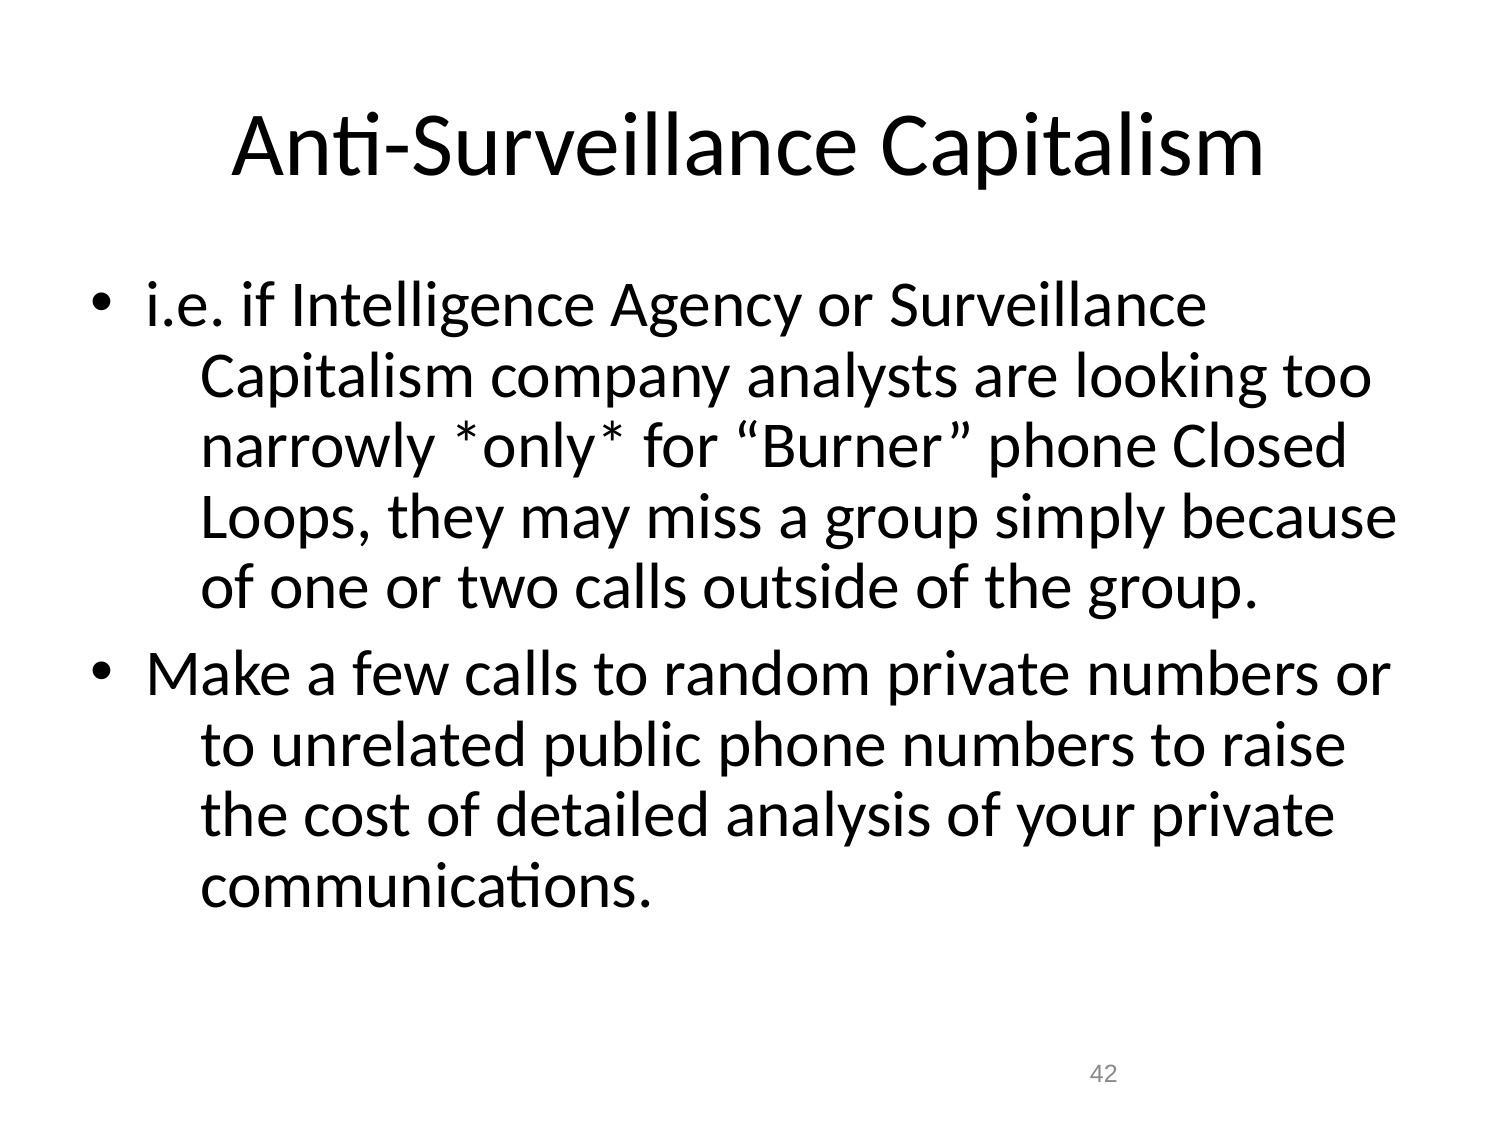

# Anti-Surveillance Capitalism
i.e. if Intelligence Agency or Surveillance Capitalism company analysts are looking too narrowly *only* for “Burner” phone Closed Loops, they may miss a group simply because of one or two calls outside of the group.
Make a few calls to random private numbers or to unrelated public phone numbers to raise the cost of detailed analysis of your private communications.
37